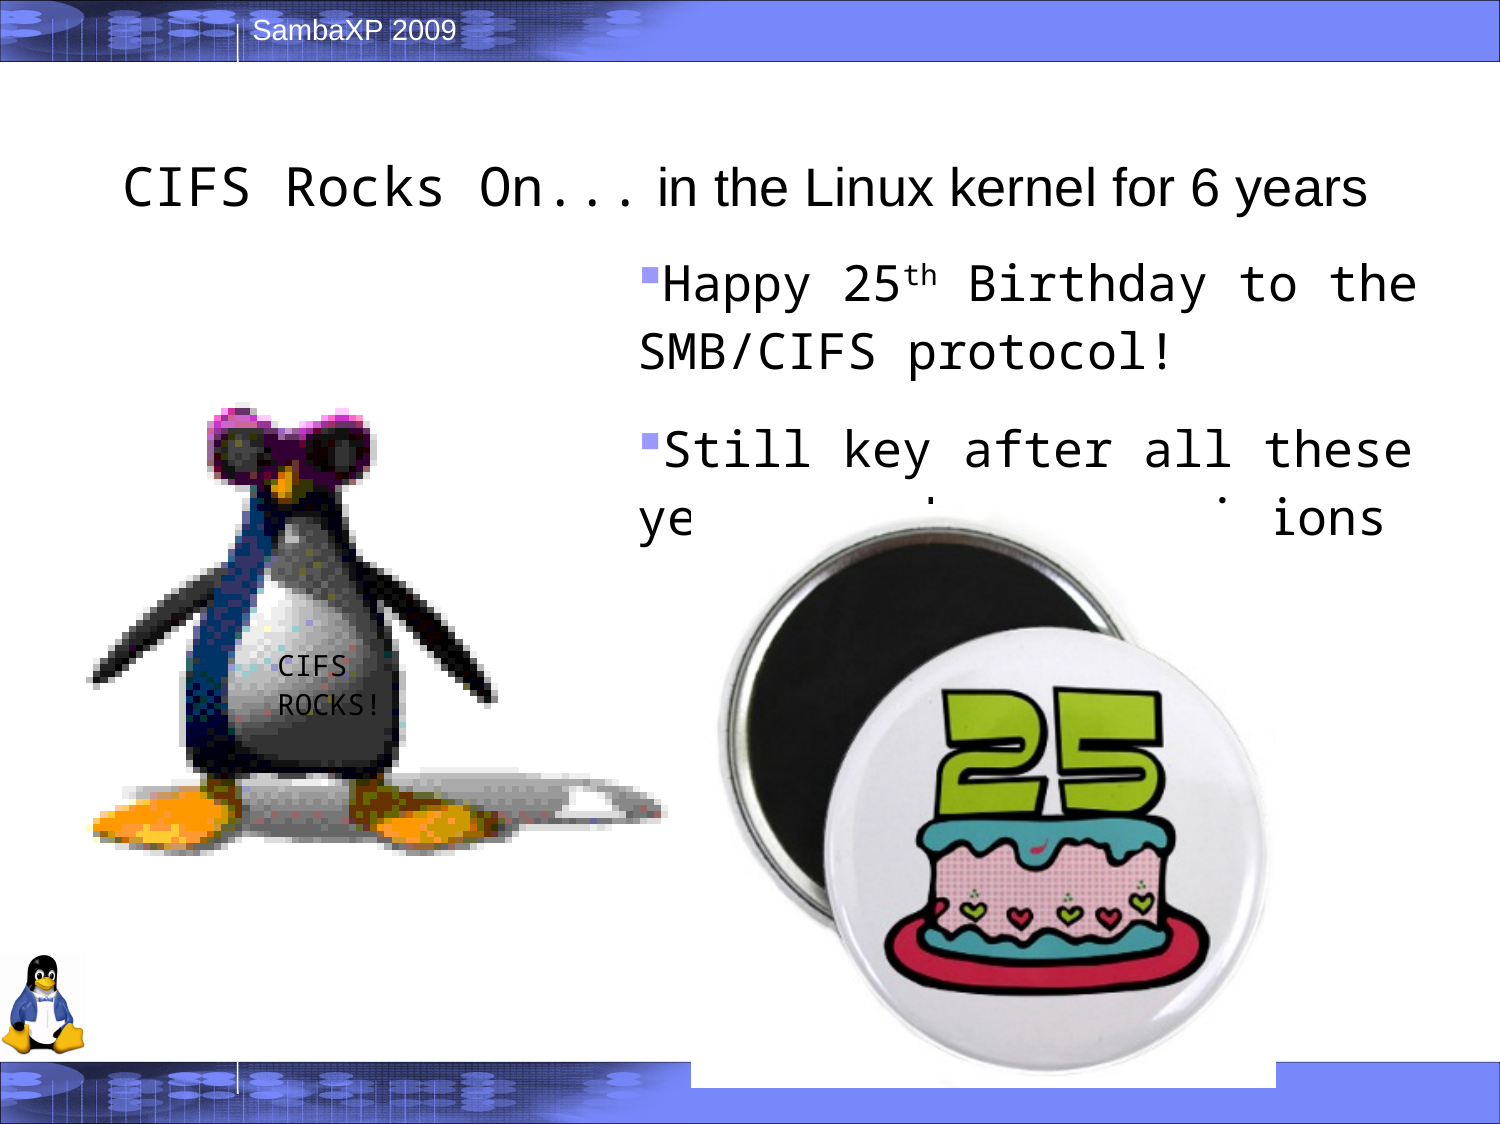

# CIFS Rocks On... in the Linux kernel for 6 years
Happy 25th Birthday to the SMB/CIFS protocol!
Still key after all these years, and many revisions
CIFS ROCKS!